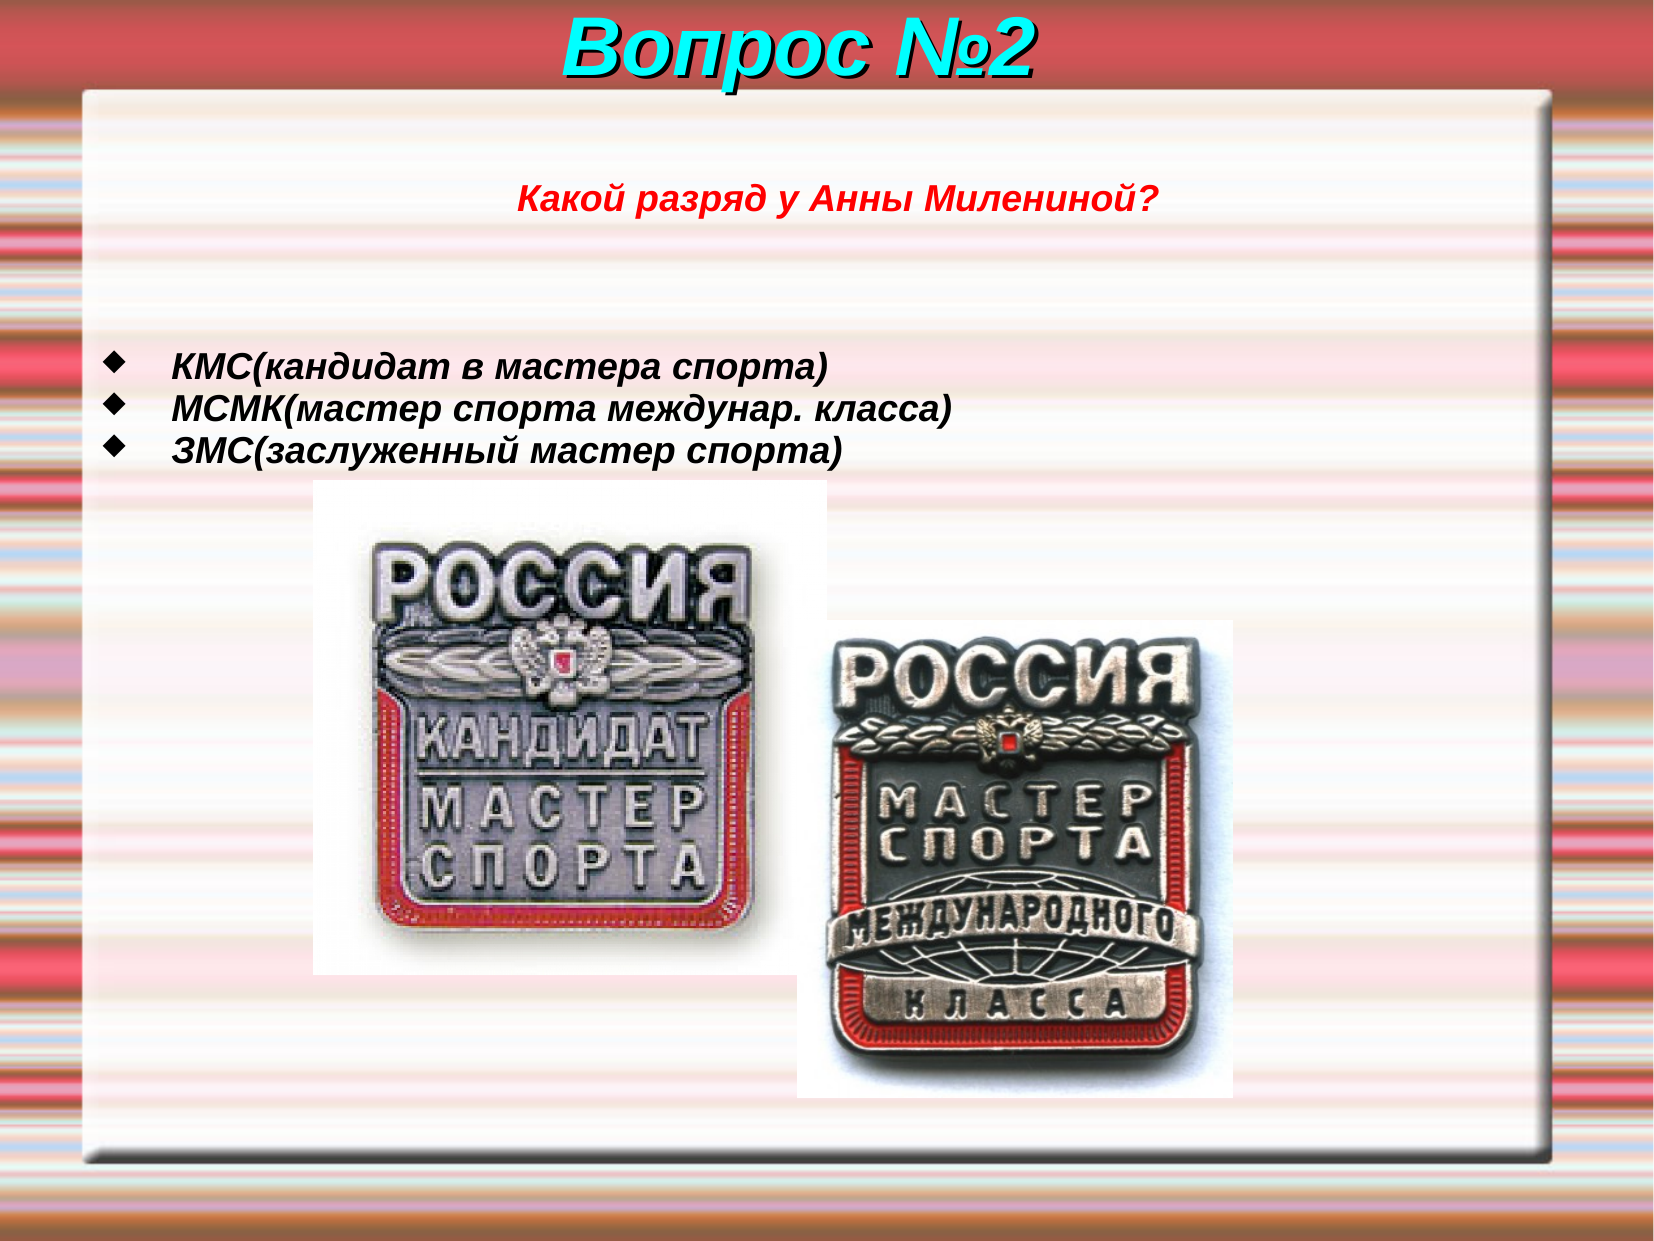

# Вопрос №2
Какой разряд у Анны Милениной?
КМС(кандидат в мастера спорта)
МСМК(мастер спорта междунар. класса)
ЗМС(заслуженный мастер спорта)